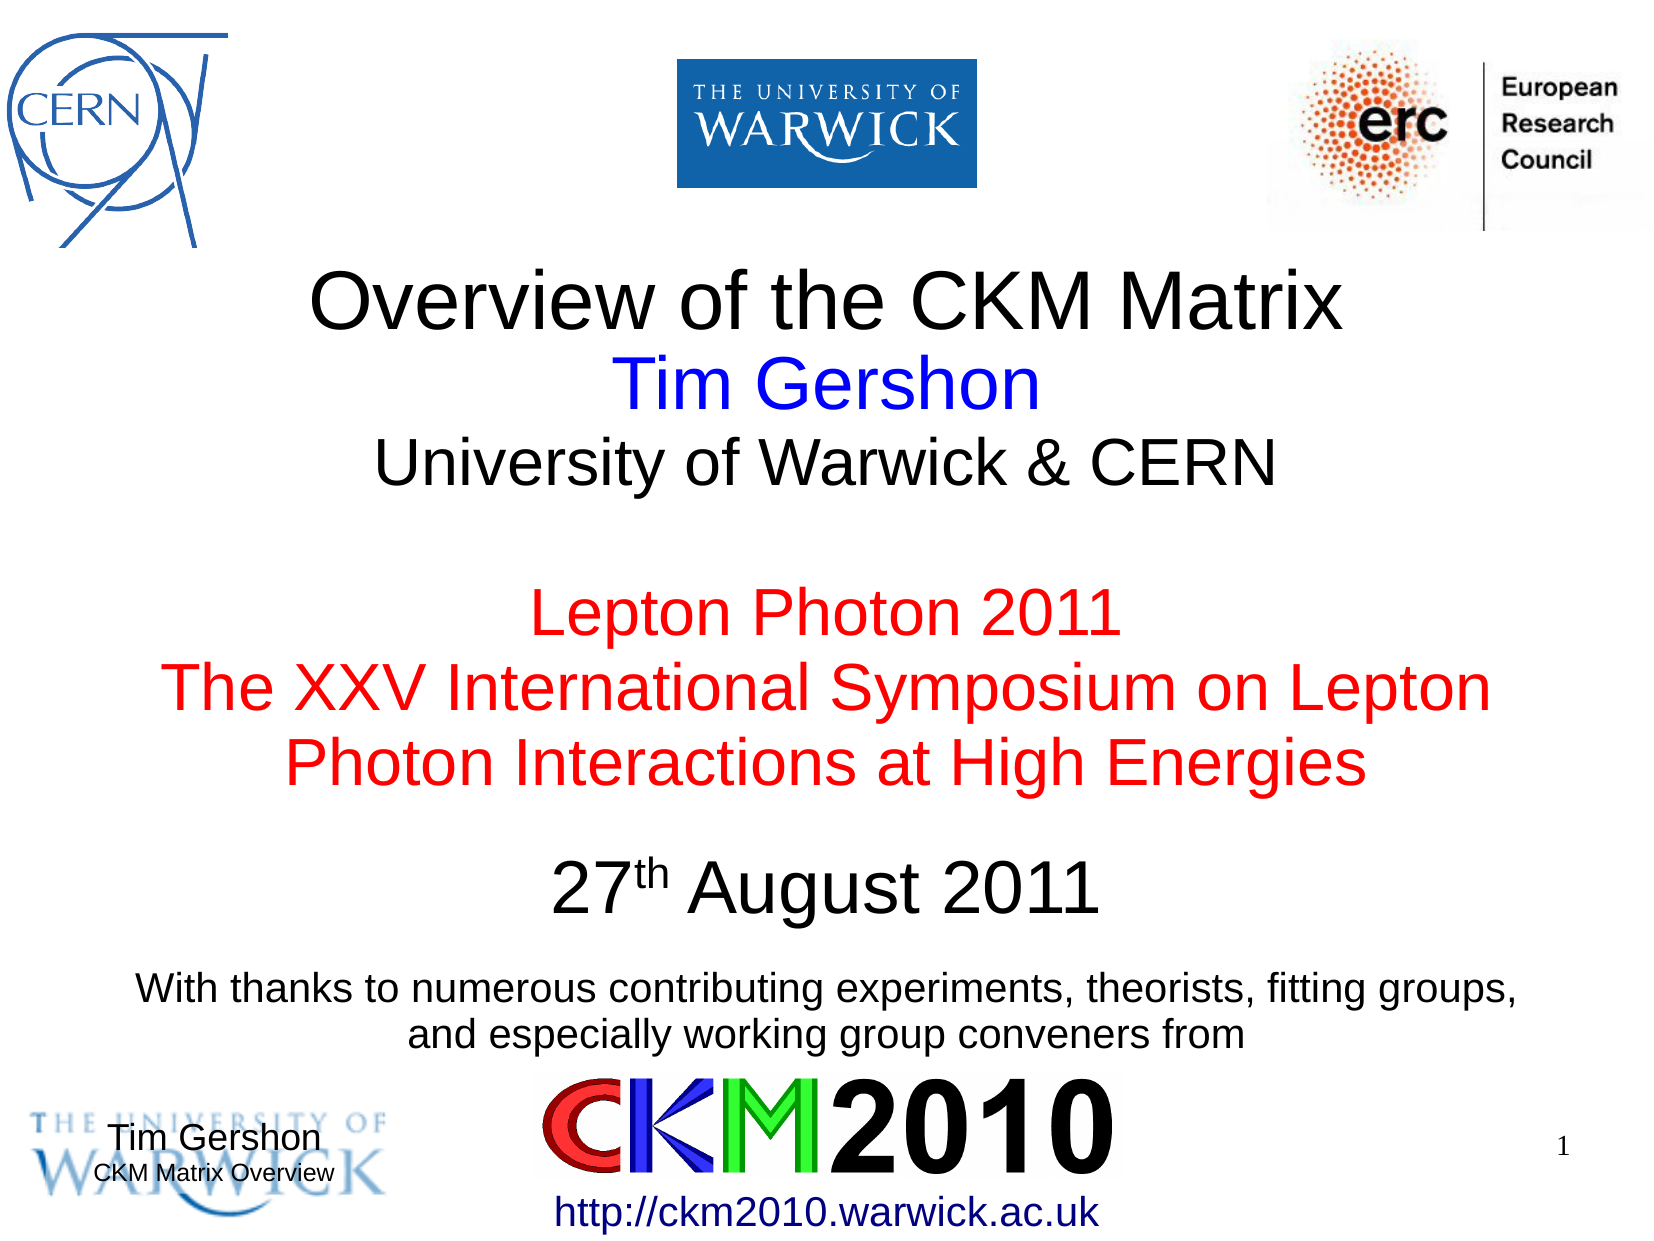

# Overview of the CKM Matrix
Tim Gershon
University of Warwick & CERN
Lepton Photon 2011
The XXV International Symposium on Lepton Photon Interactions at High Energies
27th August 2011
With thanks to numerous contributing experiments, theorists, fitting groups,
and especially working group conveners from
Tim Gershon
CKM Matrix Overview
1
http://ckm2010.warwick.ac.uk